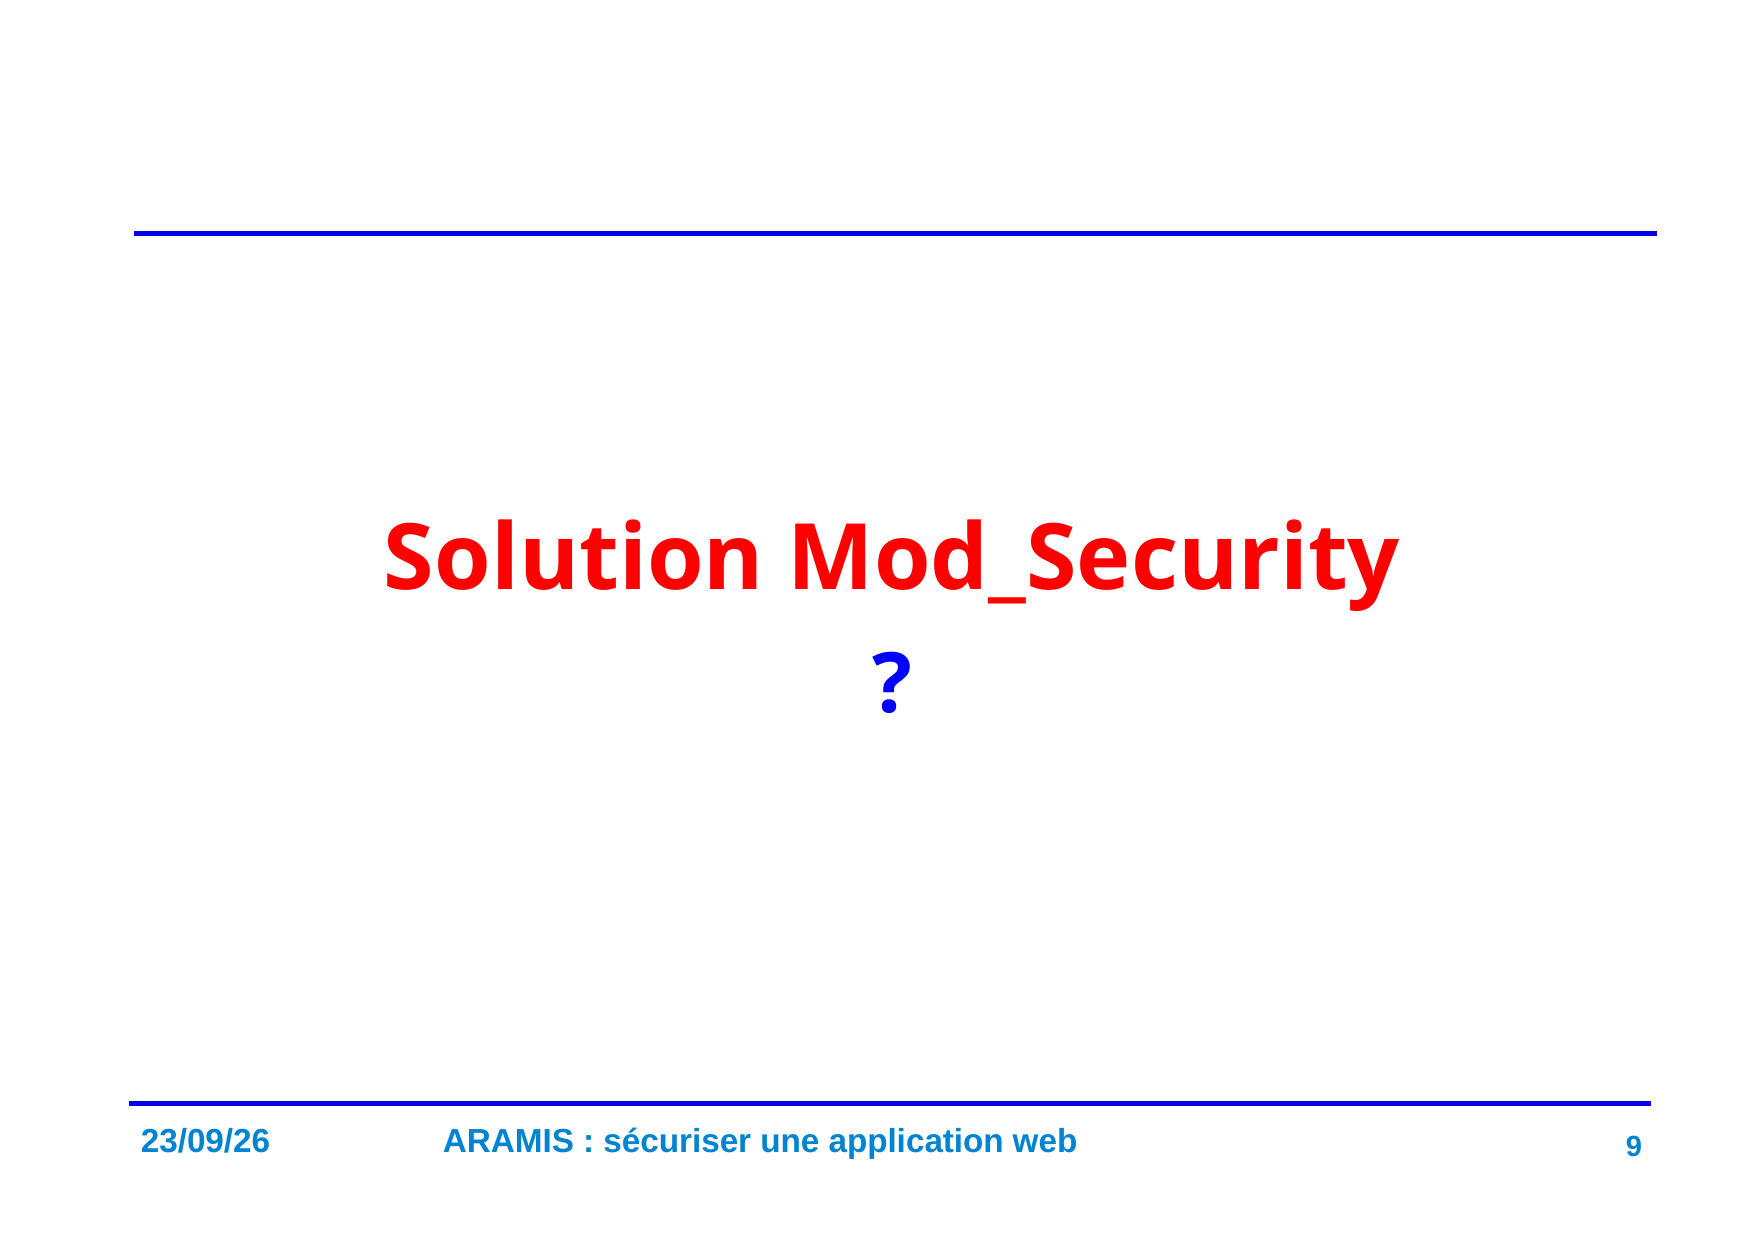

#
Solution Mod_Security
?
ARAMIS : sécuriser une application web
9